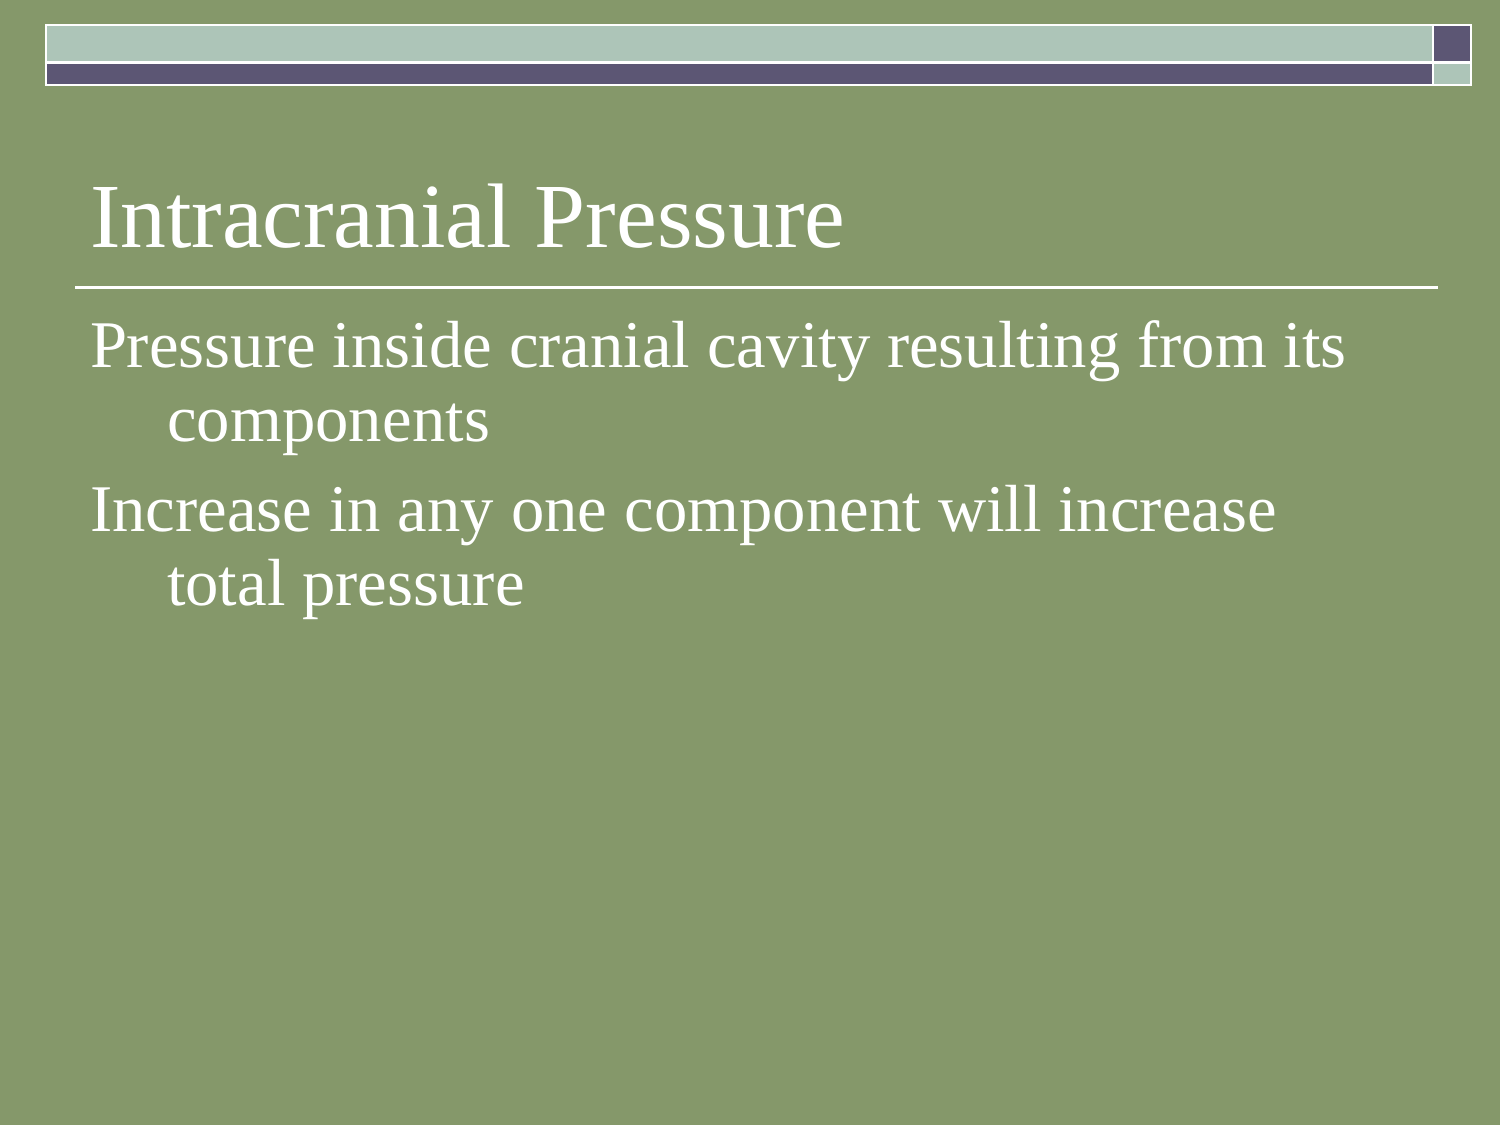

# Intracranial Pressure
Pressure inside cranial cavity resulting from its components
Increase in any one component will increase total pressure